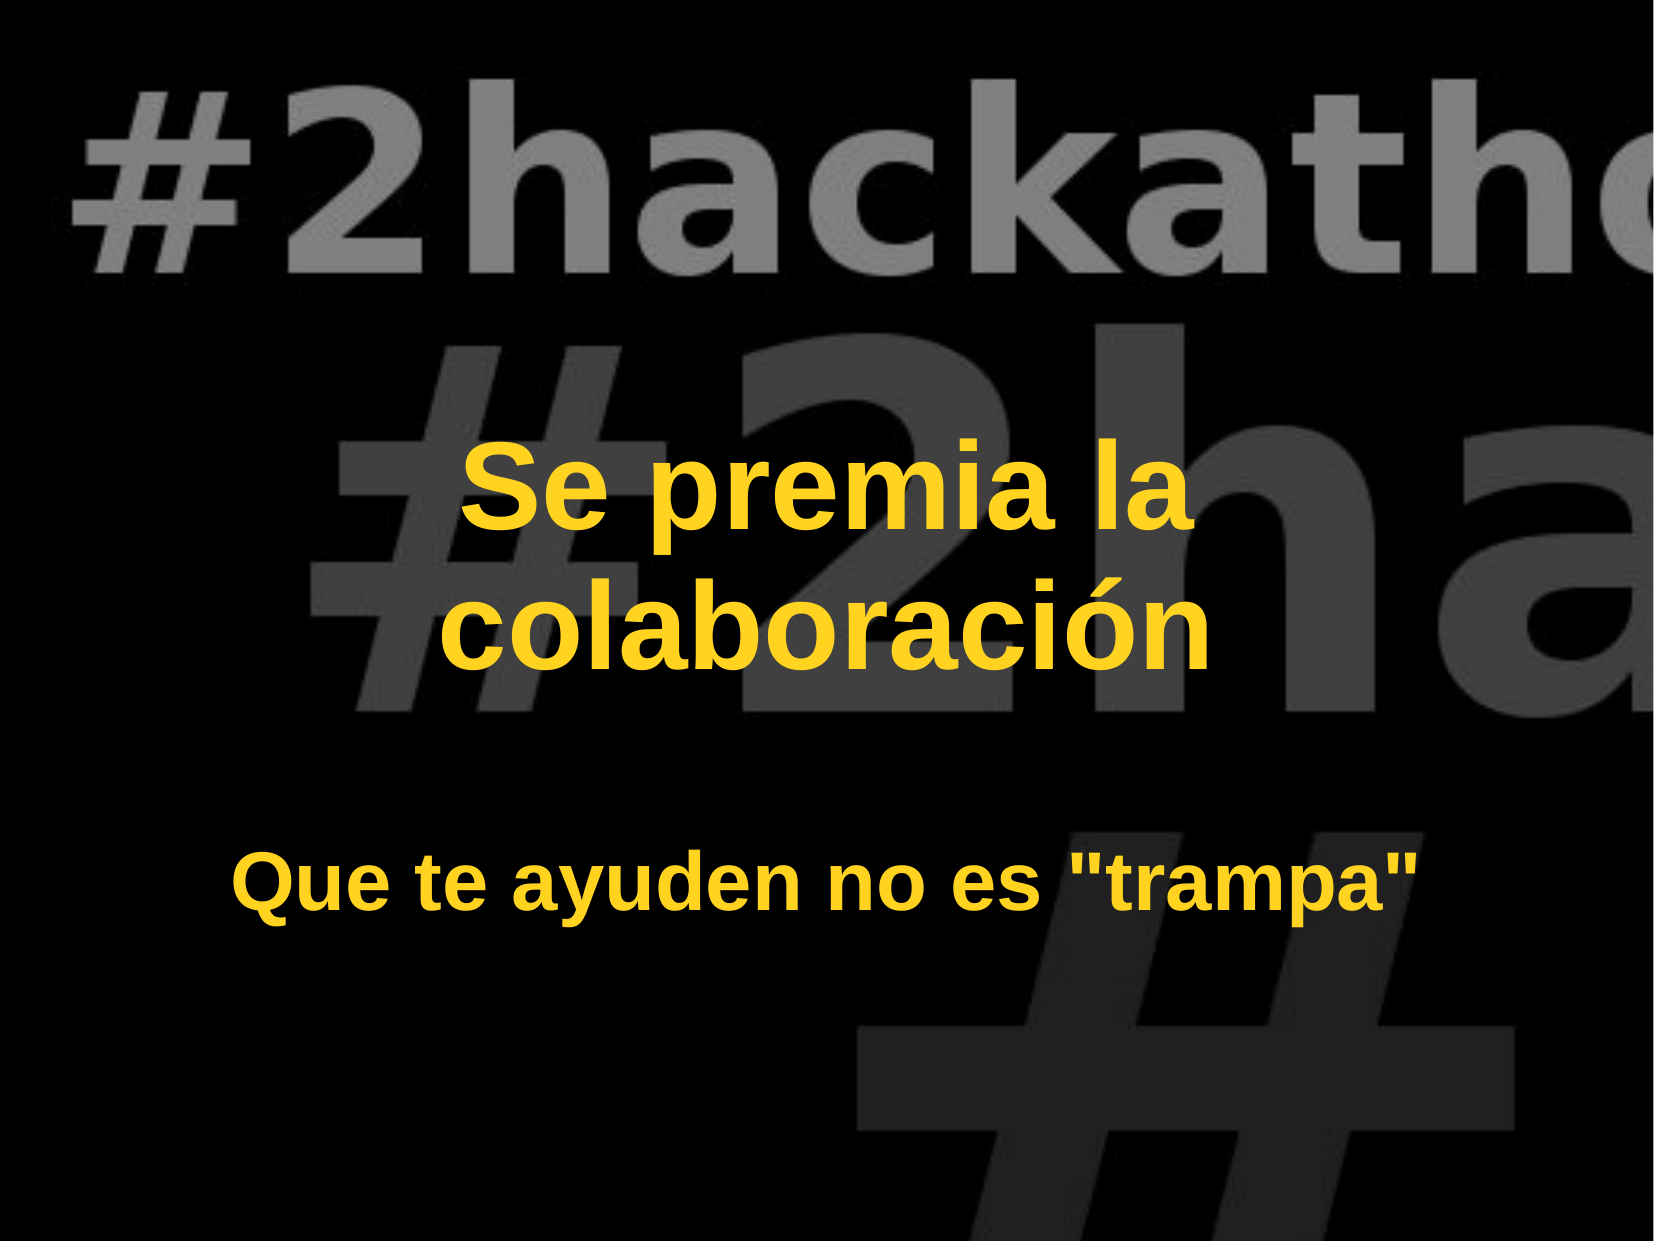

# Se premia la colaboración
Que te ayuden no es "trampa"